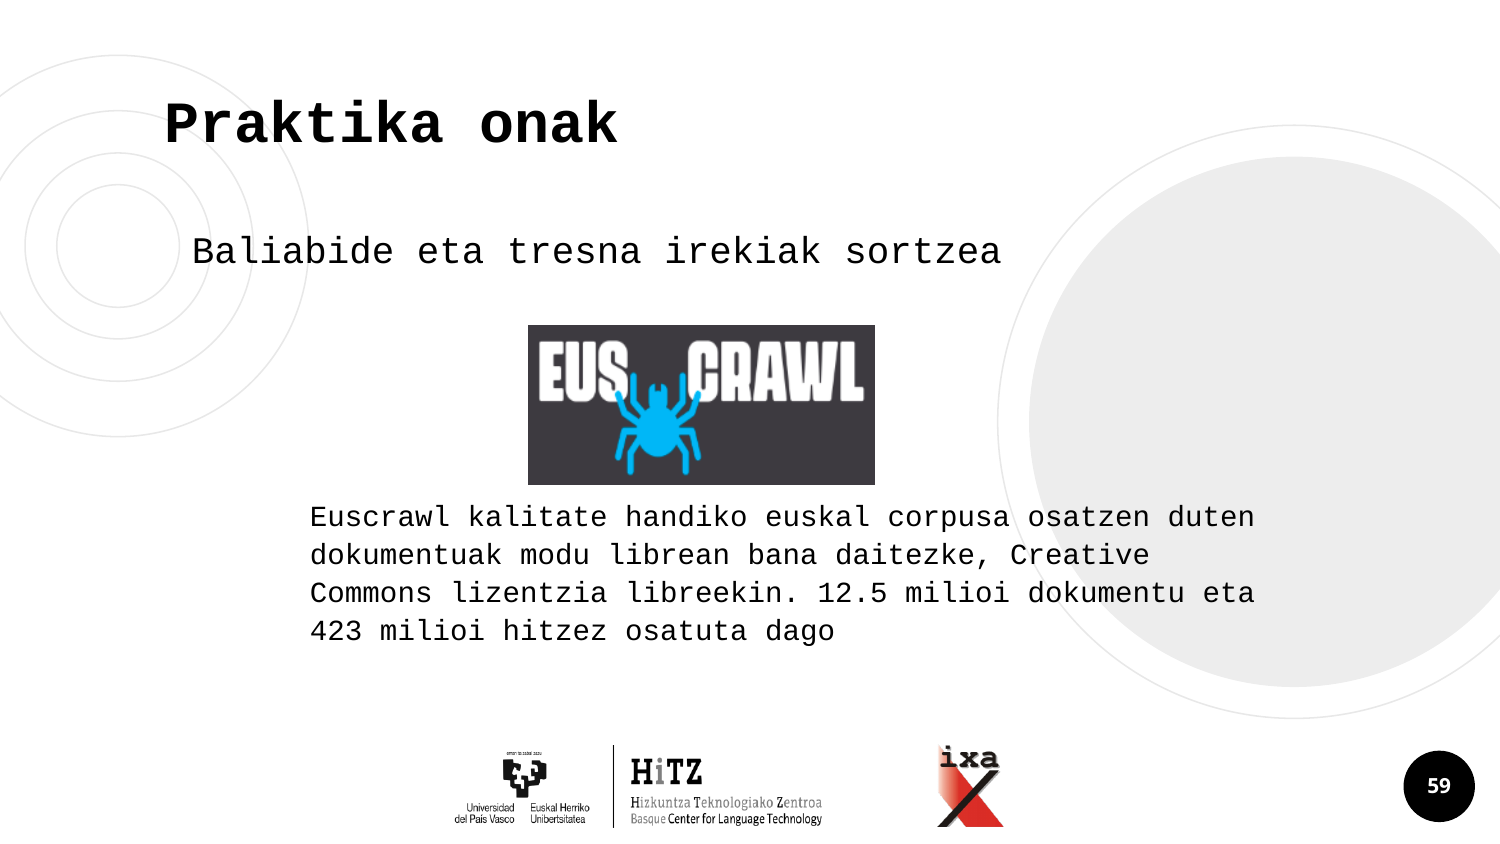

# Praktika onak
Baliabide eta tresna irekiak sortzea
Euscrawl kalitate handiko euskal corpusa osatzen duten dokumentuak modu librean bana daitezke, Creative Commons lizentzia libreekin. 12.5 milioi dokumentu eta 423 milioi hitzez osatuta dago